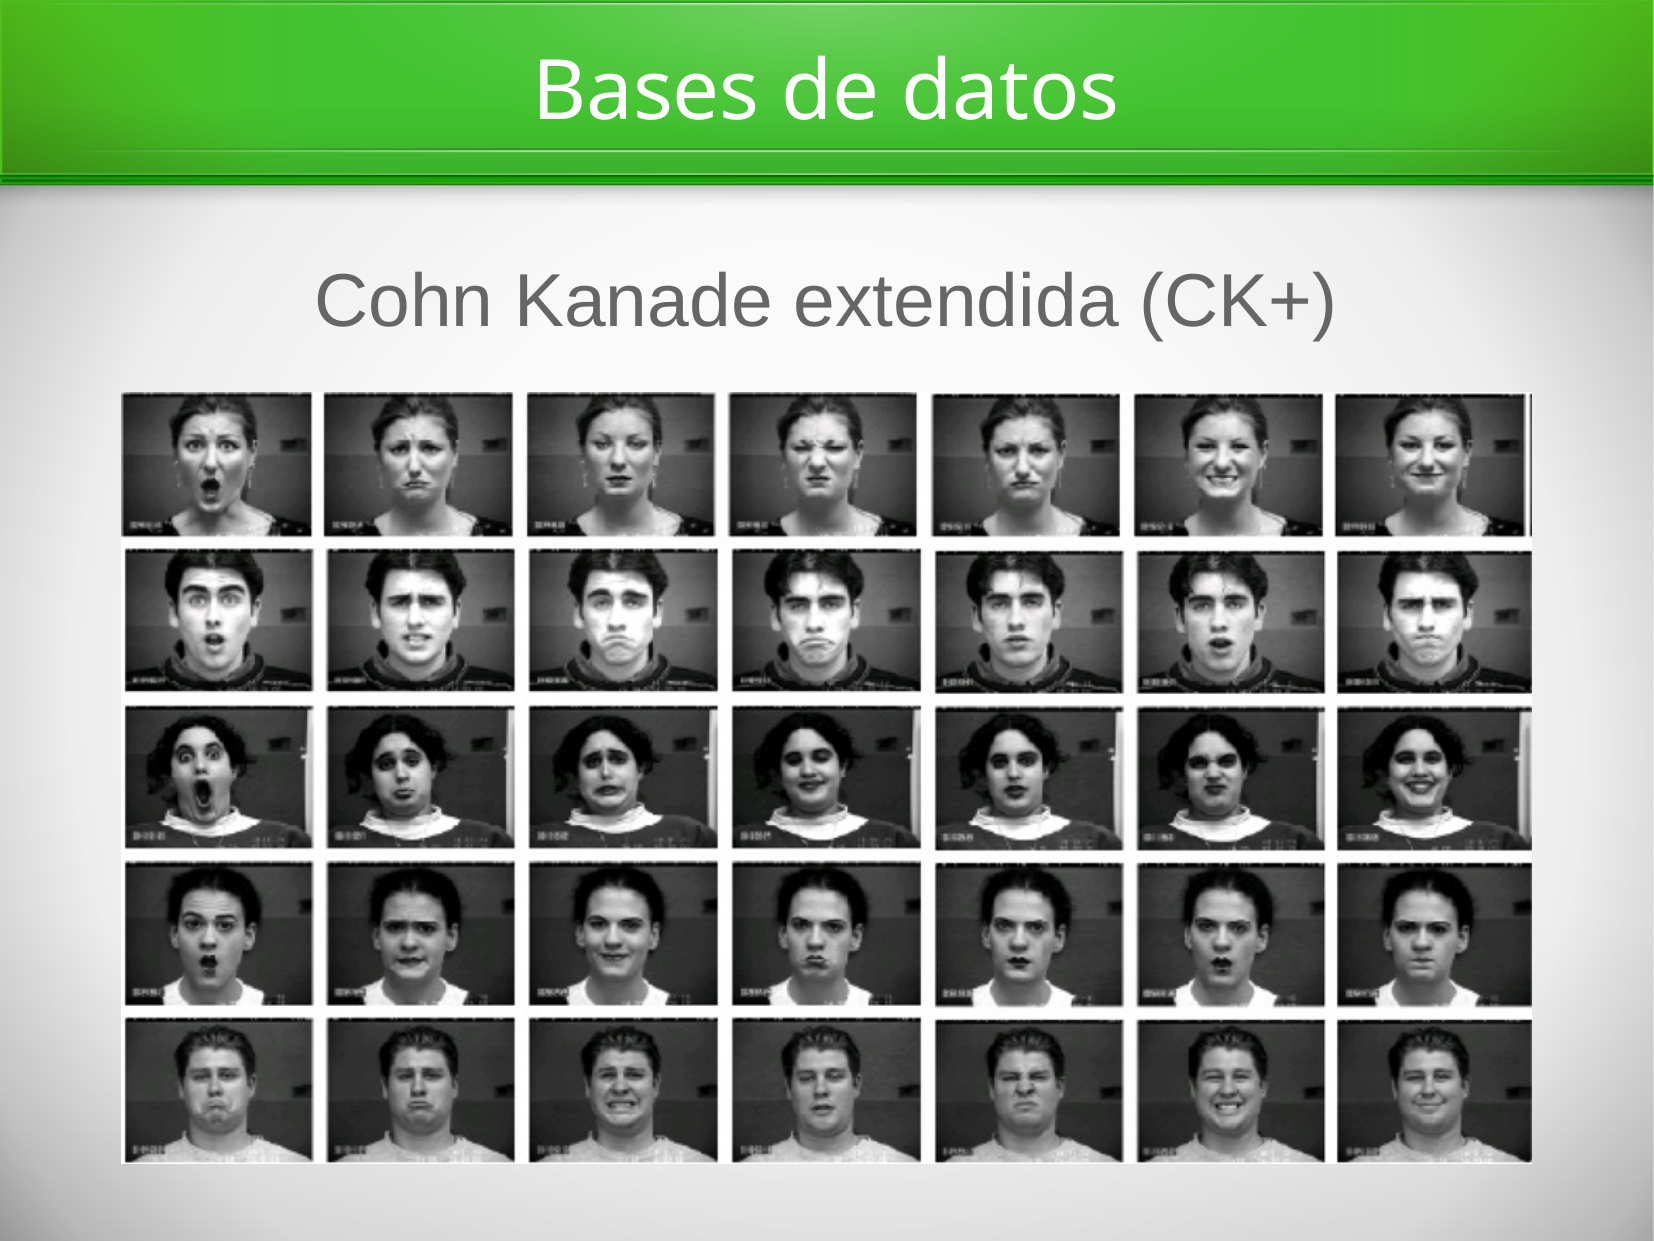

# Bases de datos
Cohn Kanade extendida (CK+)